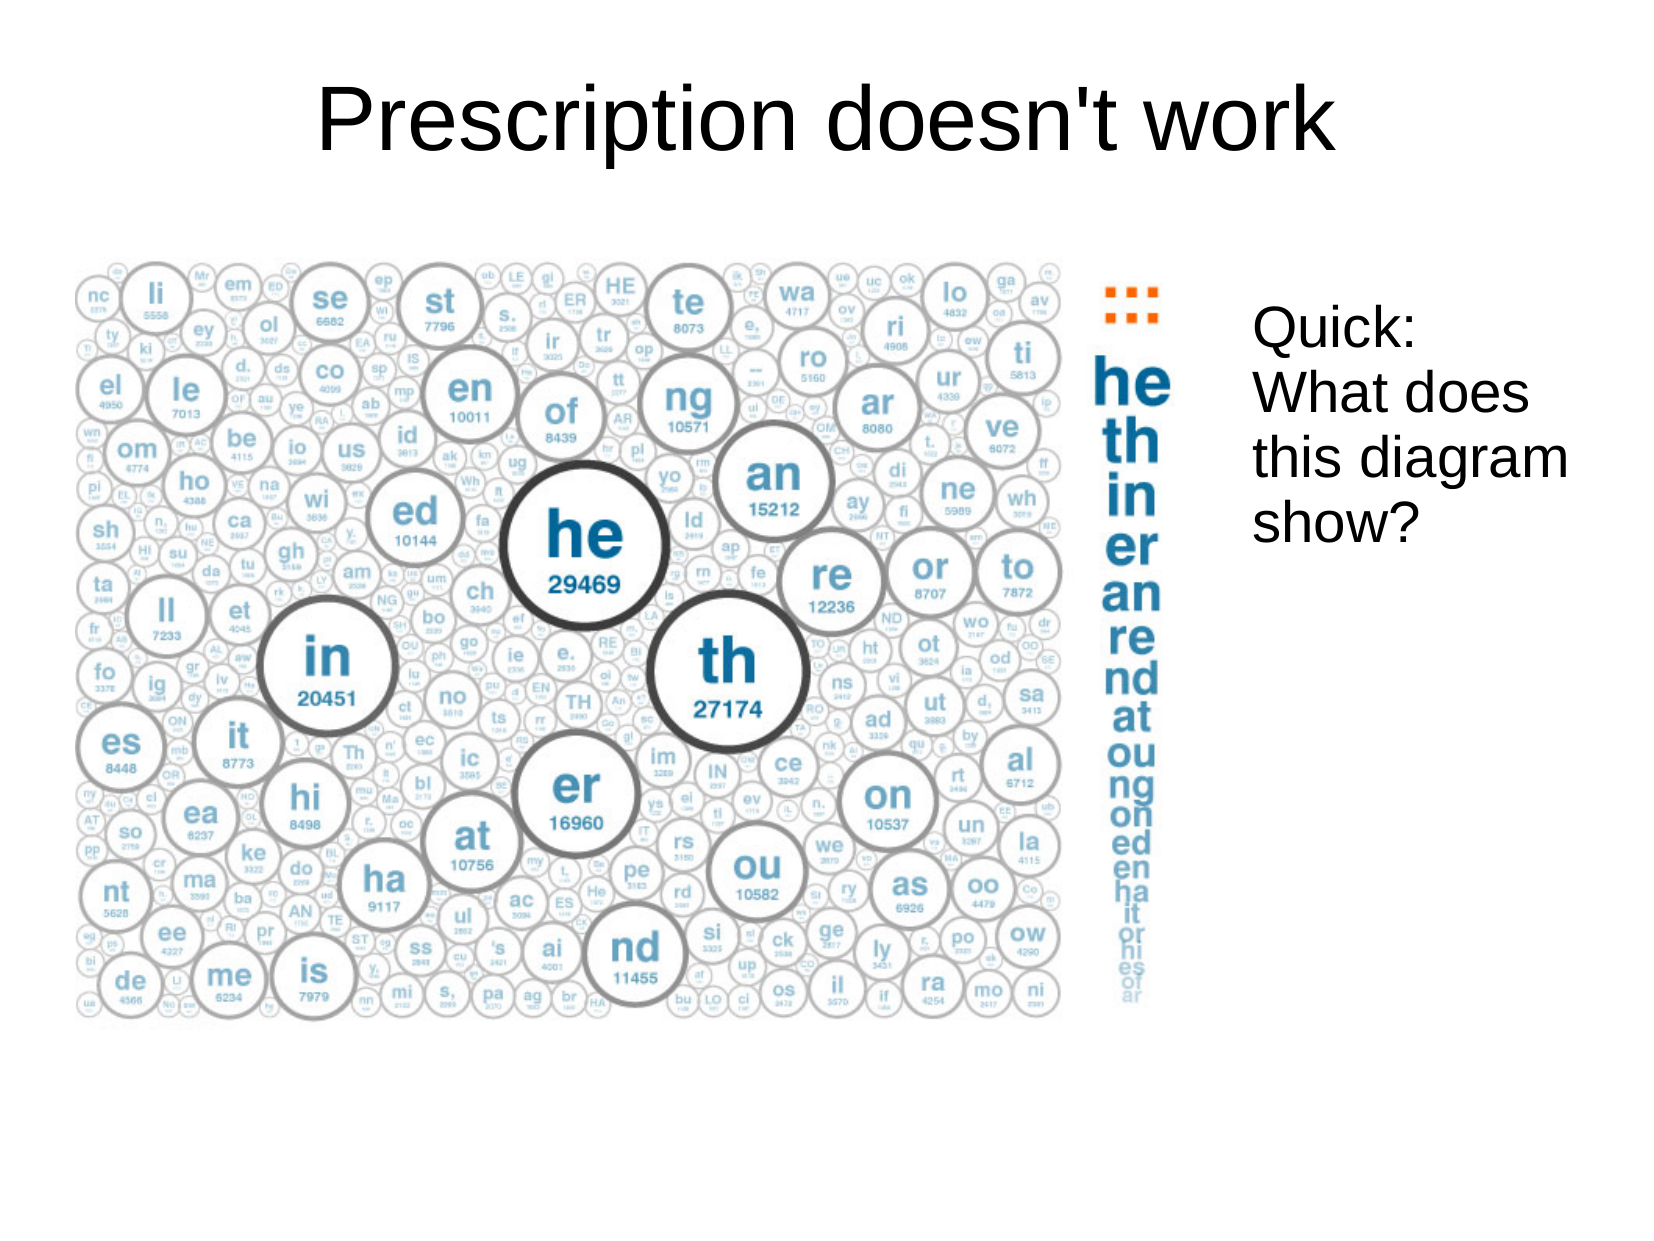

# Prescription doesn't work
Quick:
What does this diagram show?